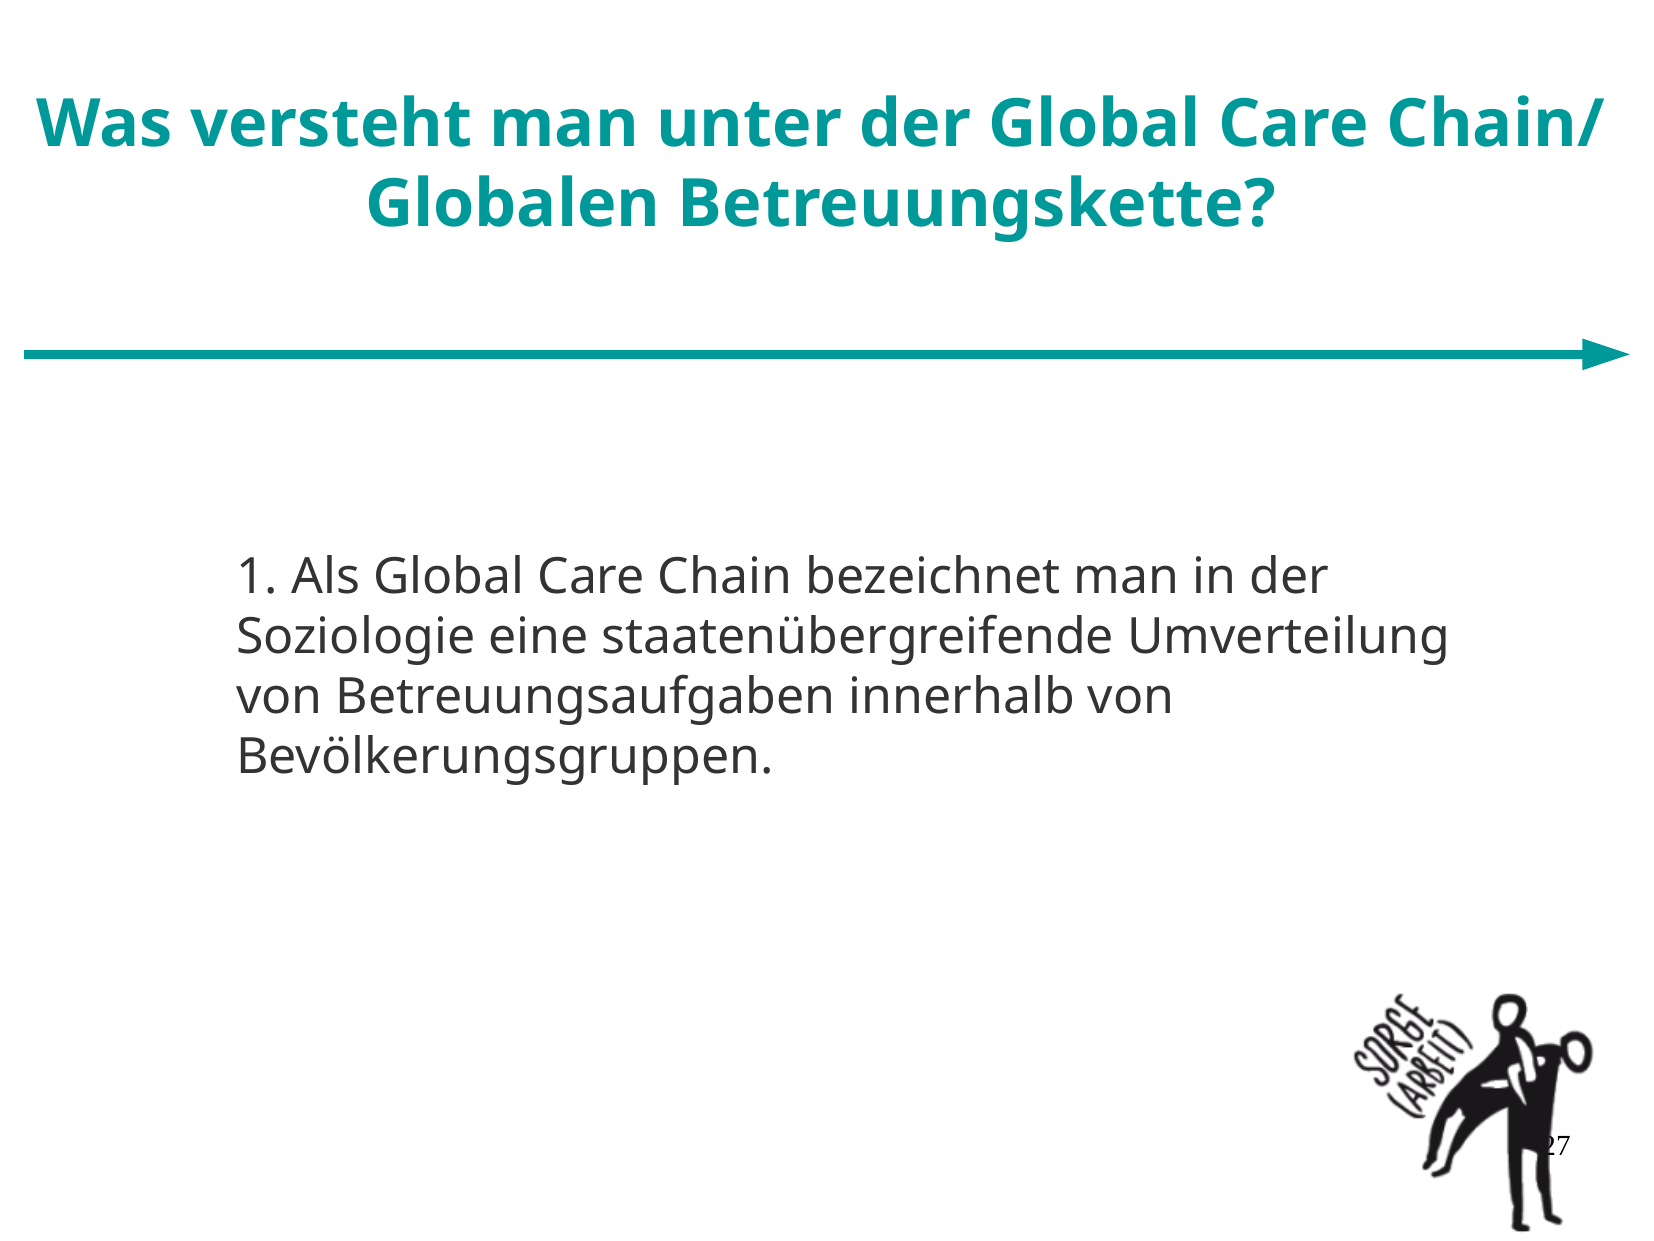

# Was versteht man unter der Global Care Chain/ Globalen Betreuungskette?
1. Als Global Care Chain bezeichnet man in der Soziologie eine staatenübergreifende Umverteilung von Betreuungsaufgaben innerhalb von Bevölkerungsgruppen.
27